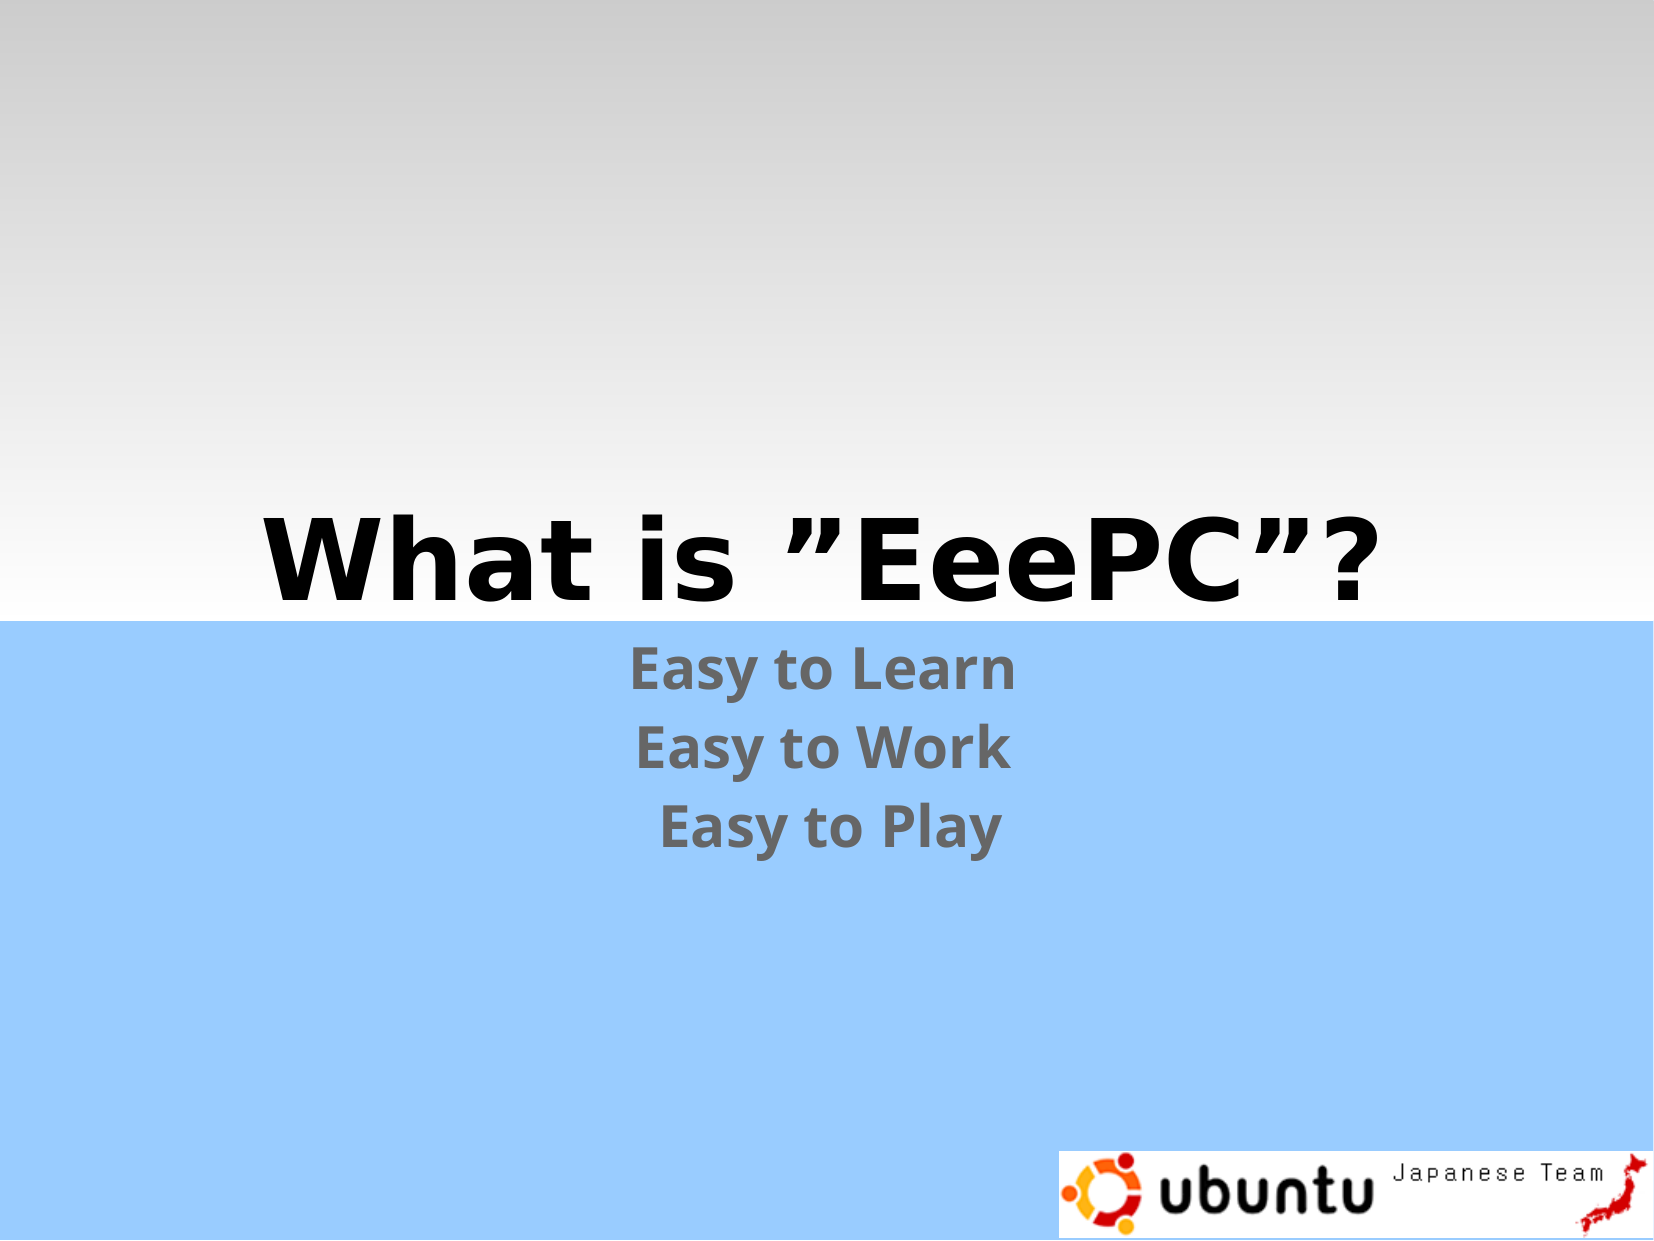

What is ”EeePC”?
Easy to Learn
Easy to Work
 Easy to Play